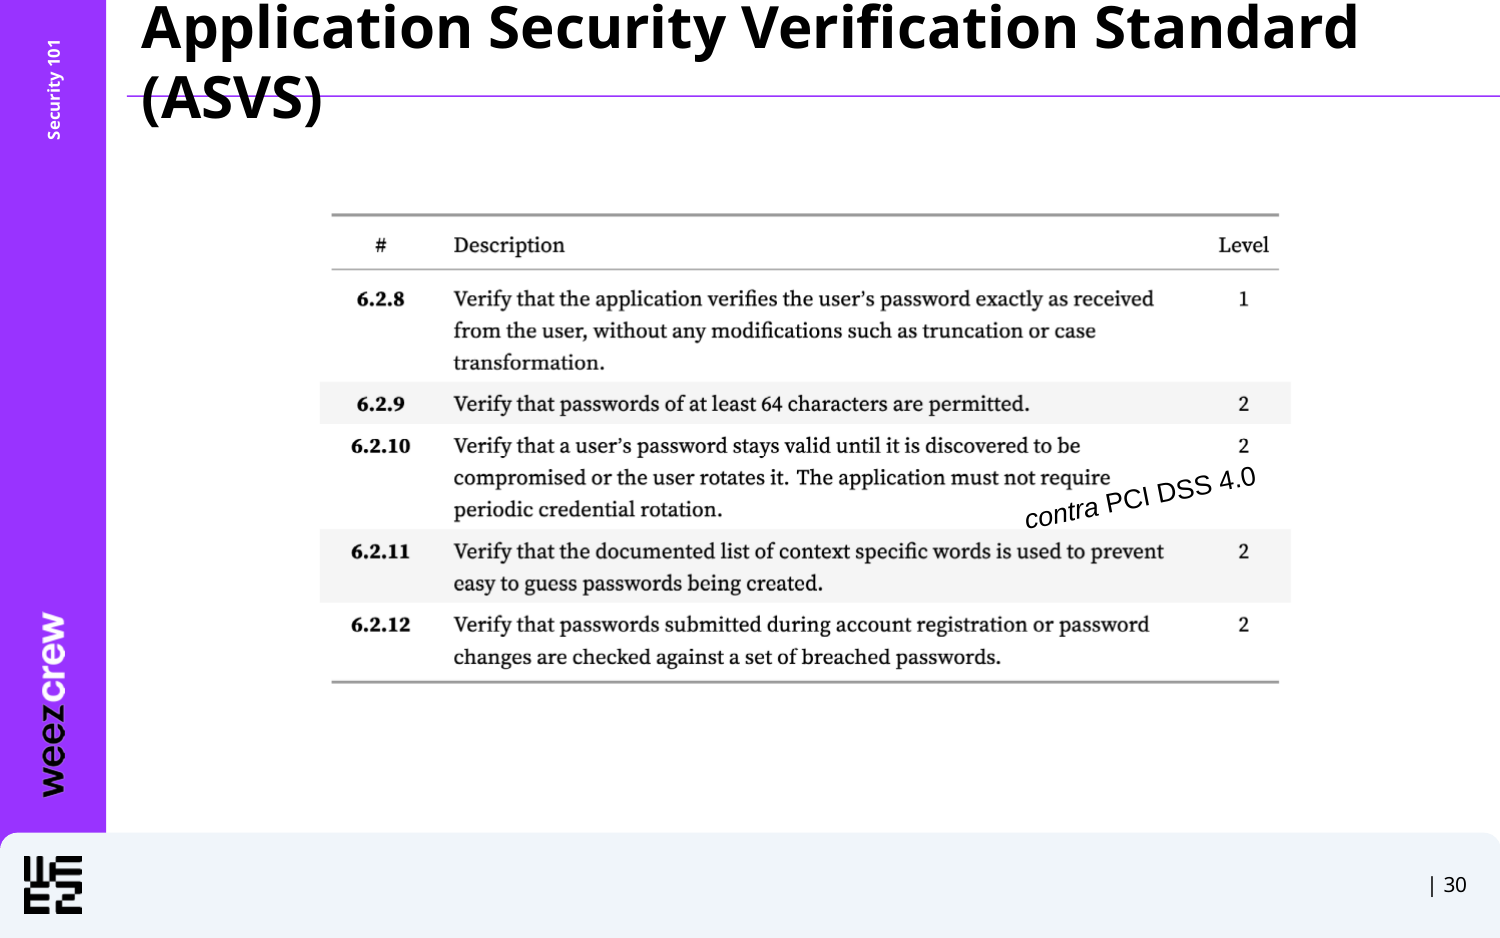

# Application Security Verification Standard (ASVS)
Security 101
contra PCI DSS 4.0